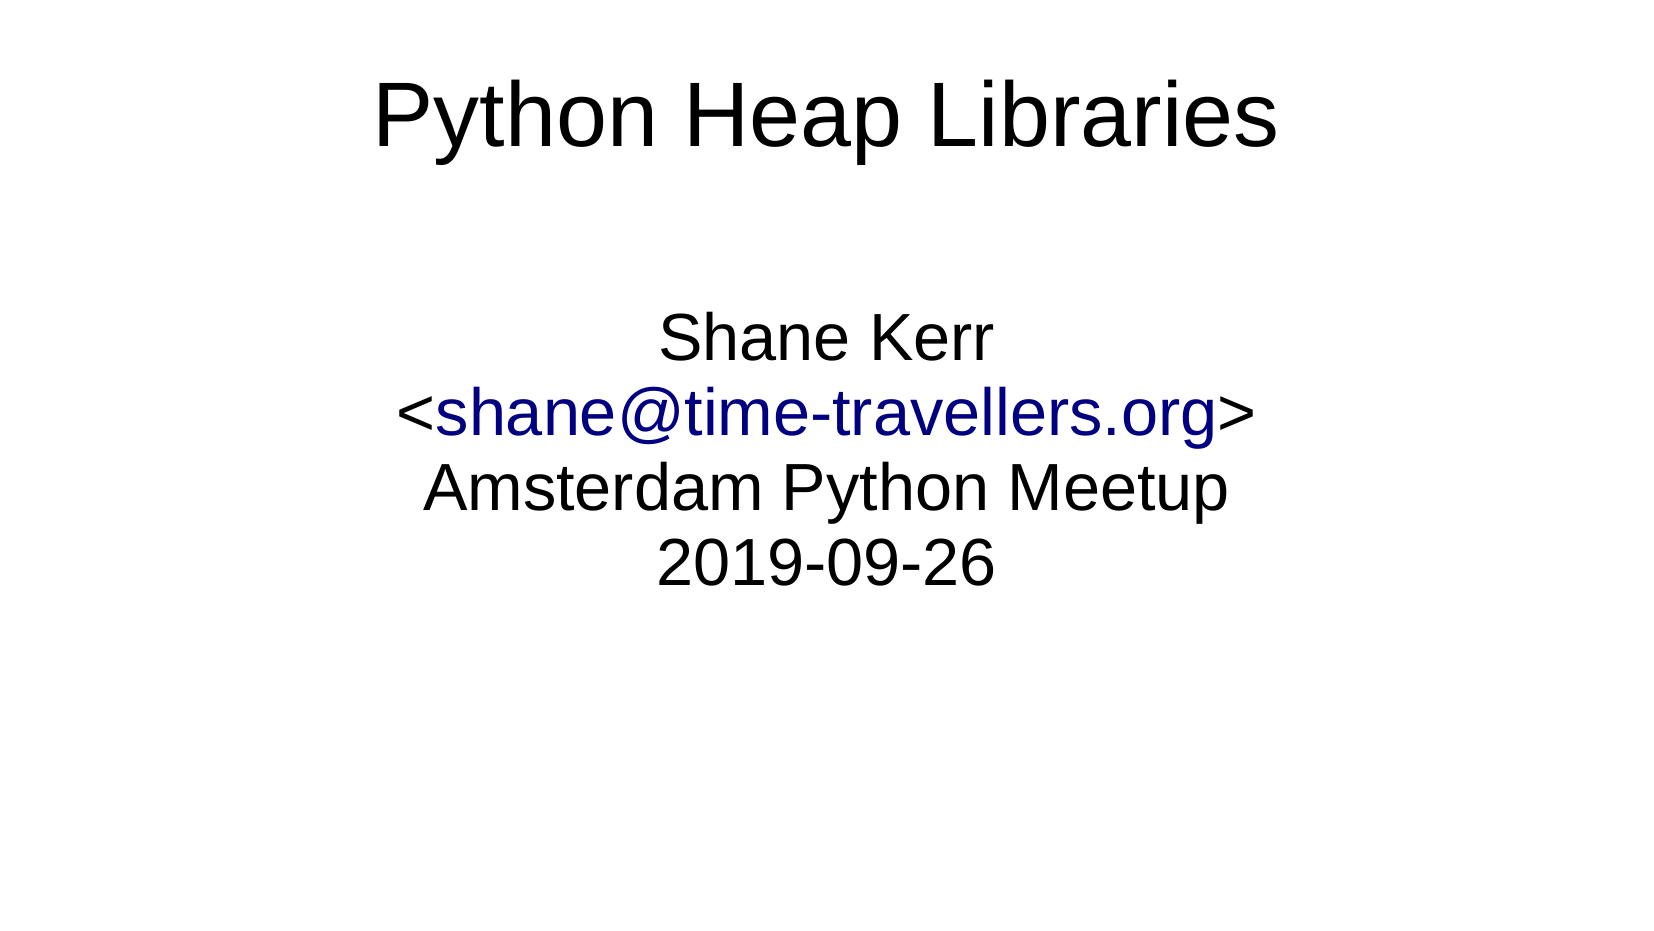

# Python Heap Libraries
Shane Kerr
<shane@time-travellers.org>
Amsterdam Python Meetup
2019-09-26